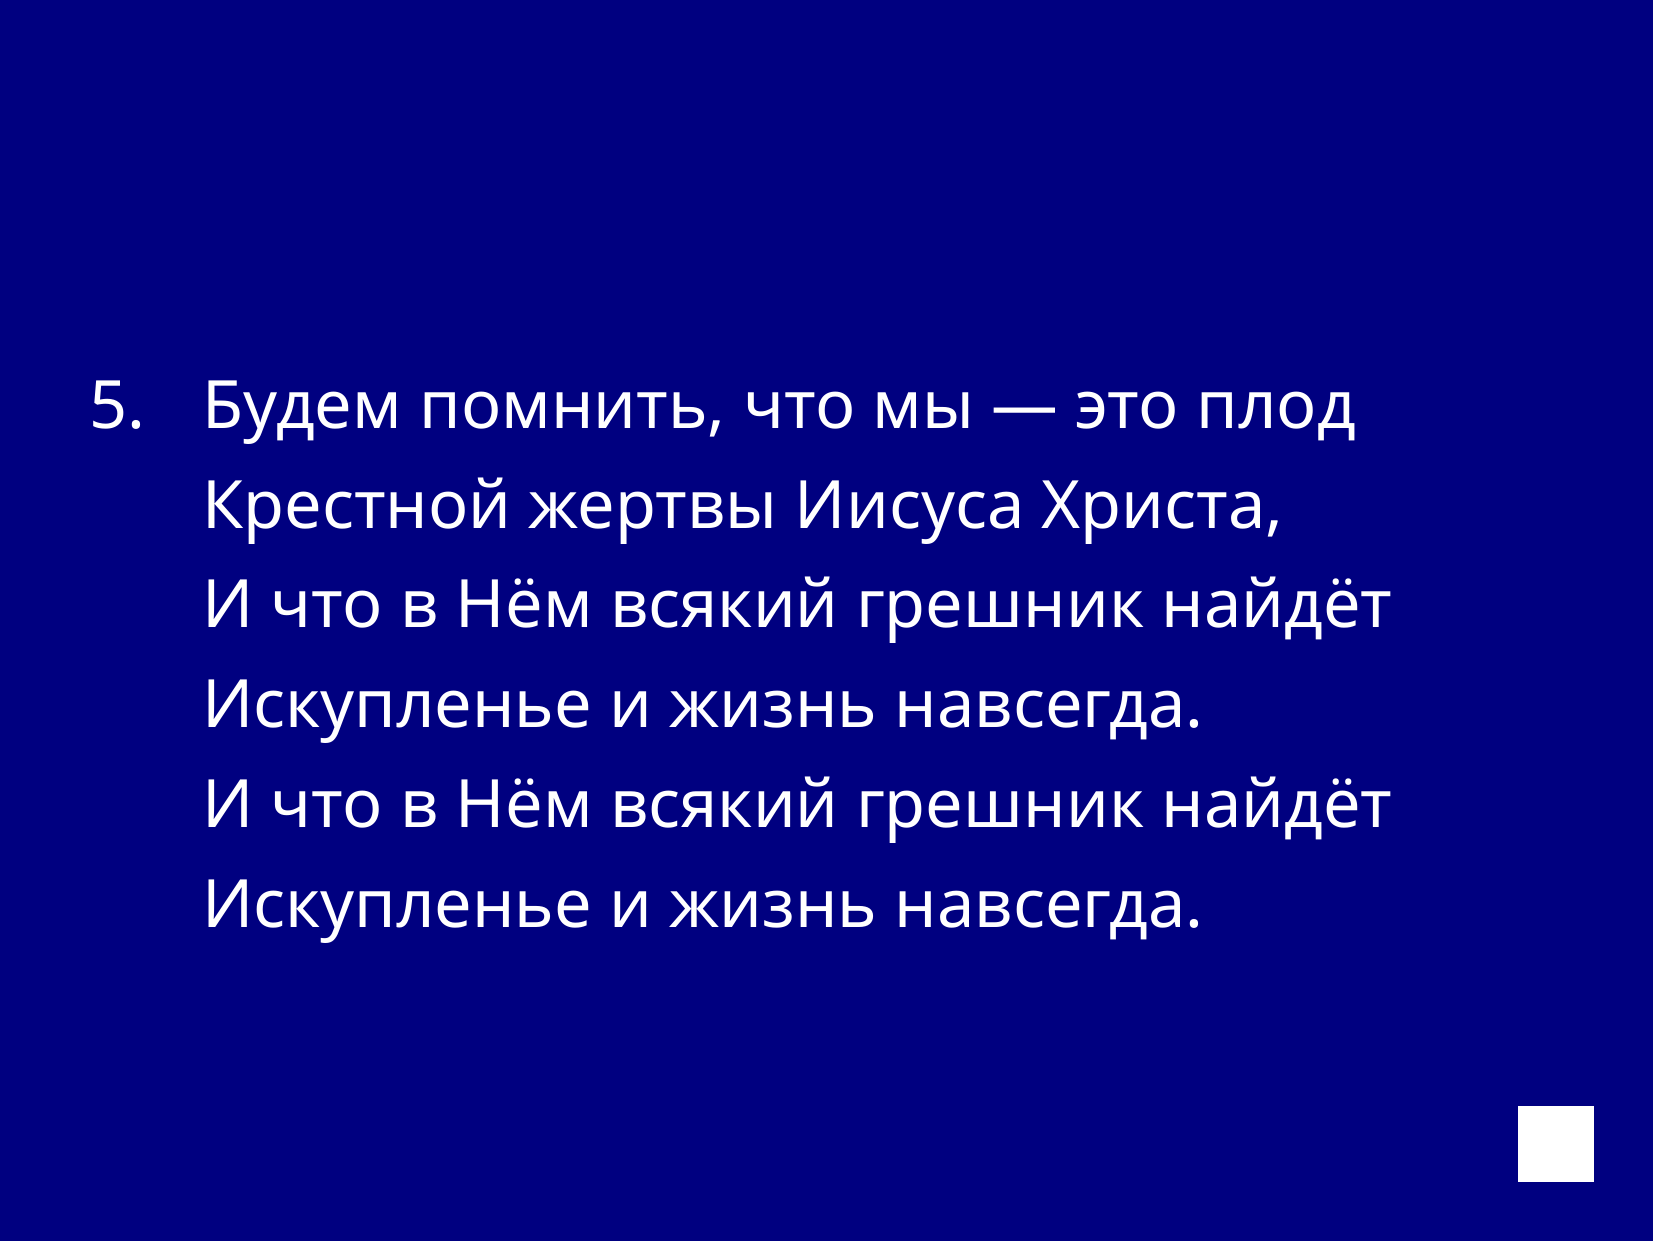

5.	Будем помнить, что мы — это плод
	Крестной жертвы Иисуса Христа,
	И что в Нём всякий грешник найдёт
	Искупленье и жизнь навсегда.
	И что в Нём всякий грешник найдёт
	Искупленье и жизнь навсегда.